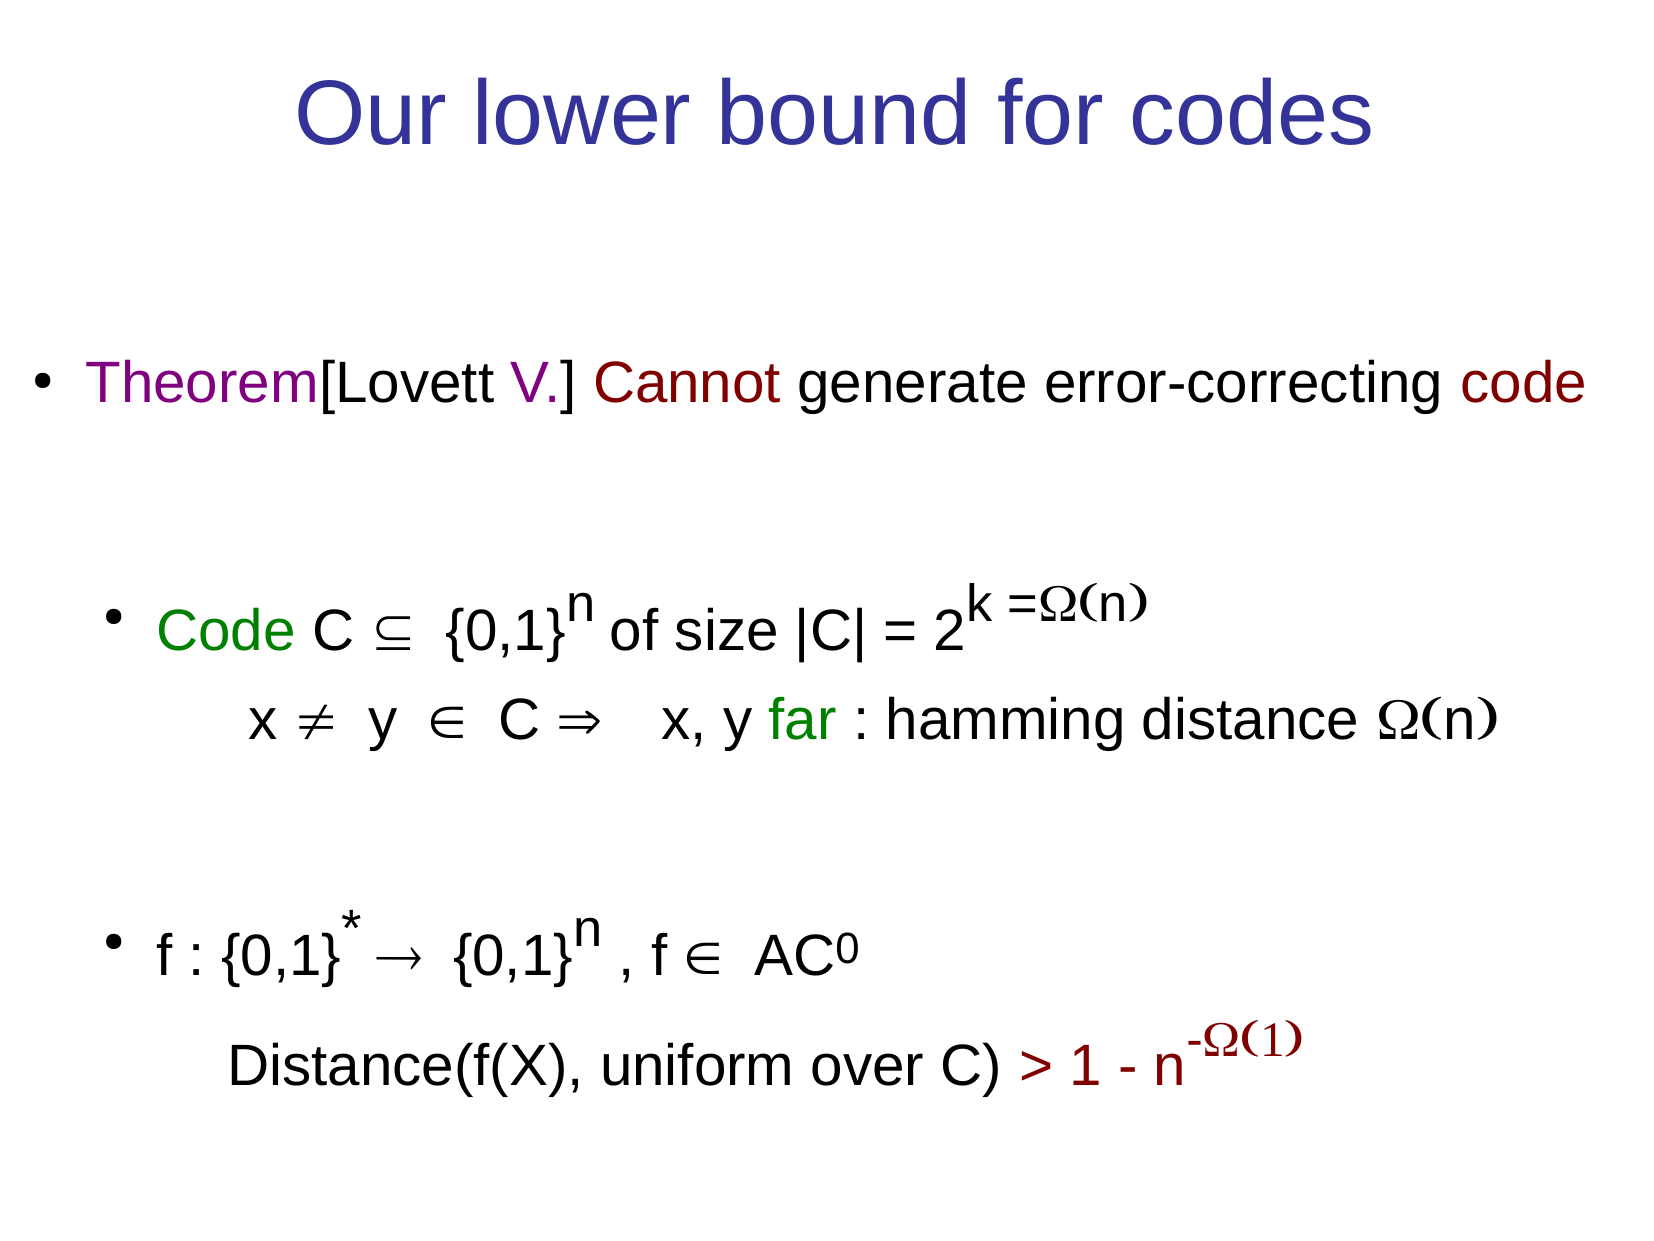

Our lower bound for codes
# Theorem[Lovett V.] Cannot generate error-correcting code
Code C  {0,1}n of size |C| = 2k =(n)
 x  y  C  x, y far : hamming distance (n)
f : {0,1}*  {0,1}n , f  AC0
Distance(f(X), uniform over C) > 1 - n-(1)